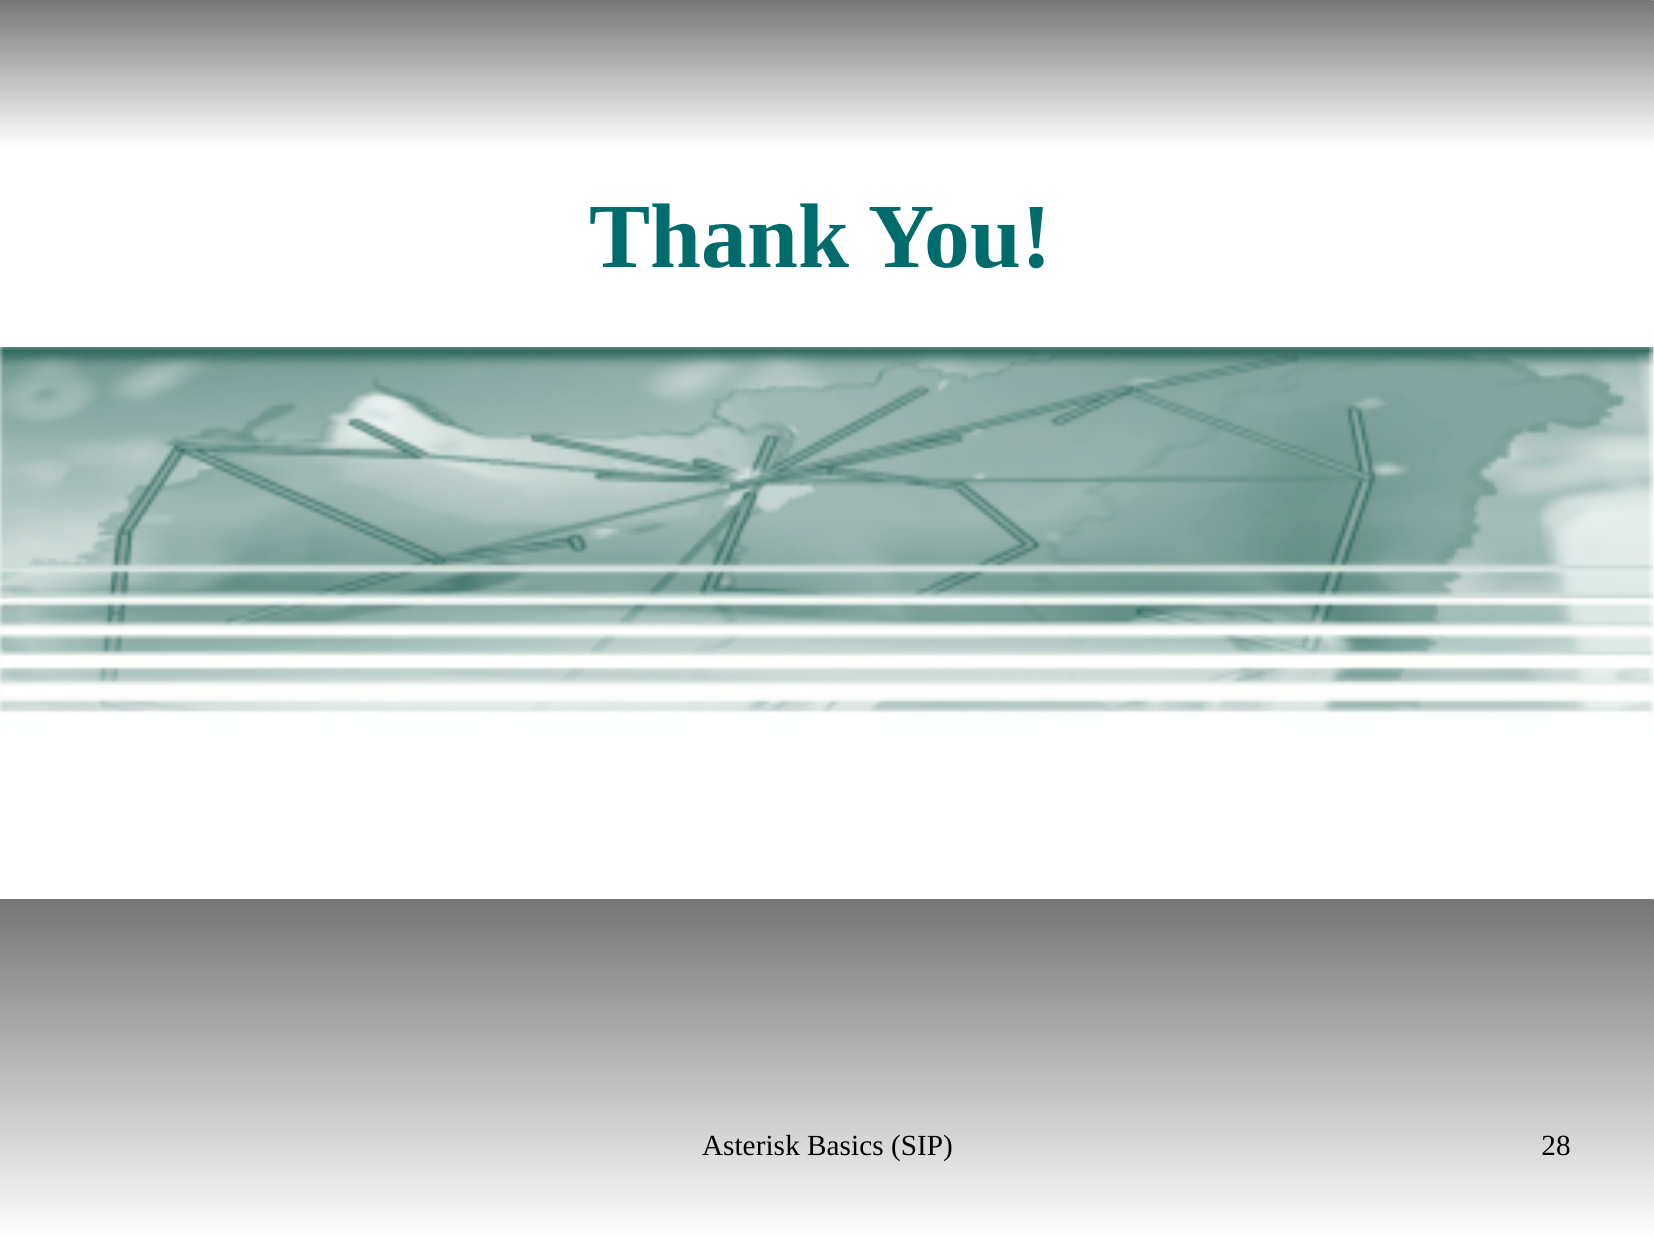

# Thank You!
Asterisk Basics (SIP)
28